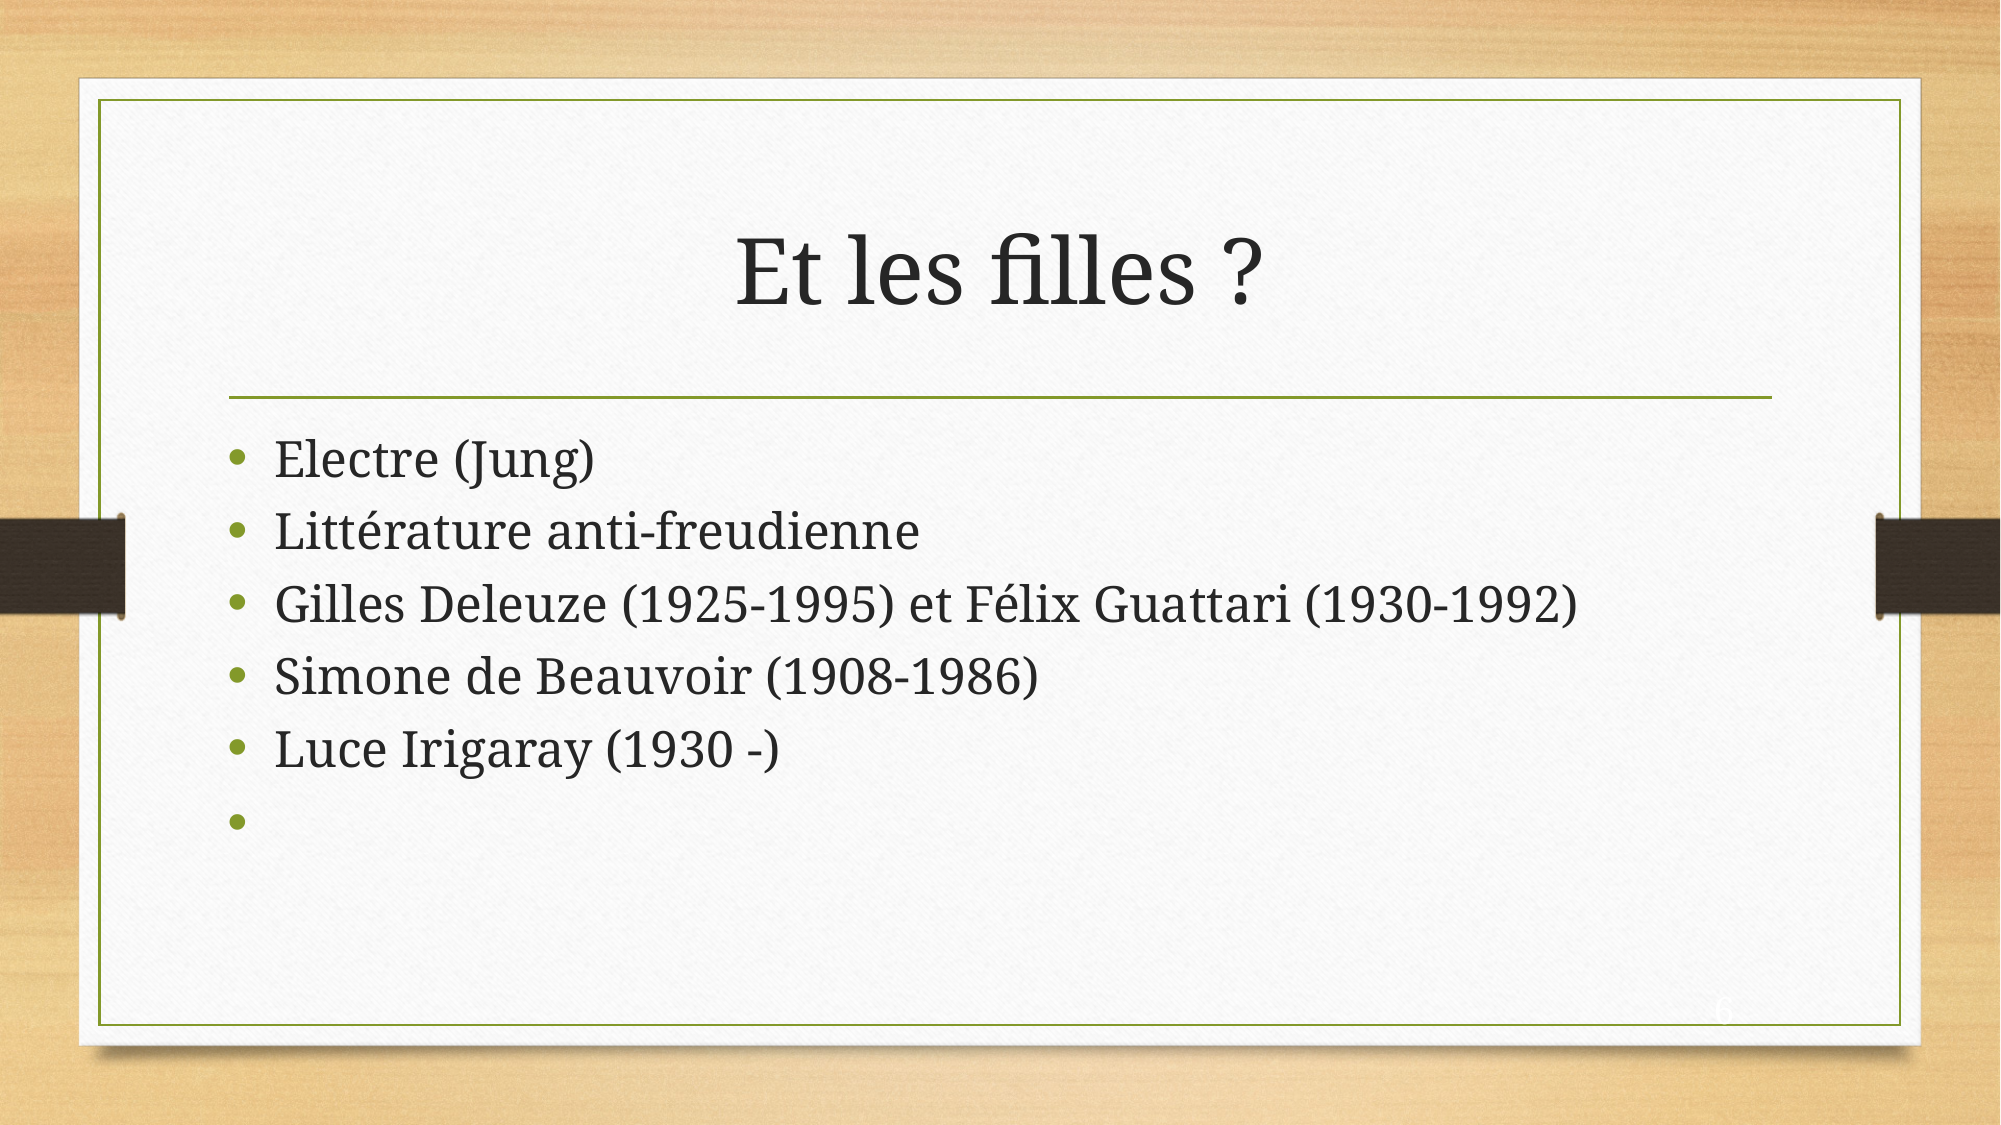

# Et les filles ?
Electre (Jung)
Littérature anti-freudienne
Gilles Deleuze (1925-1995) et Félix Guattari (1930-1992)
Simone de Beauvoir (1908-1986)
Luce Irigaray (1930 -)